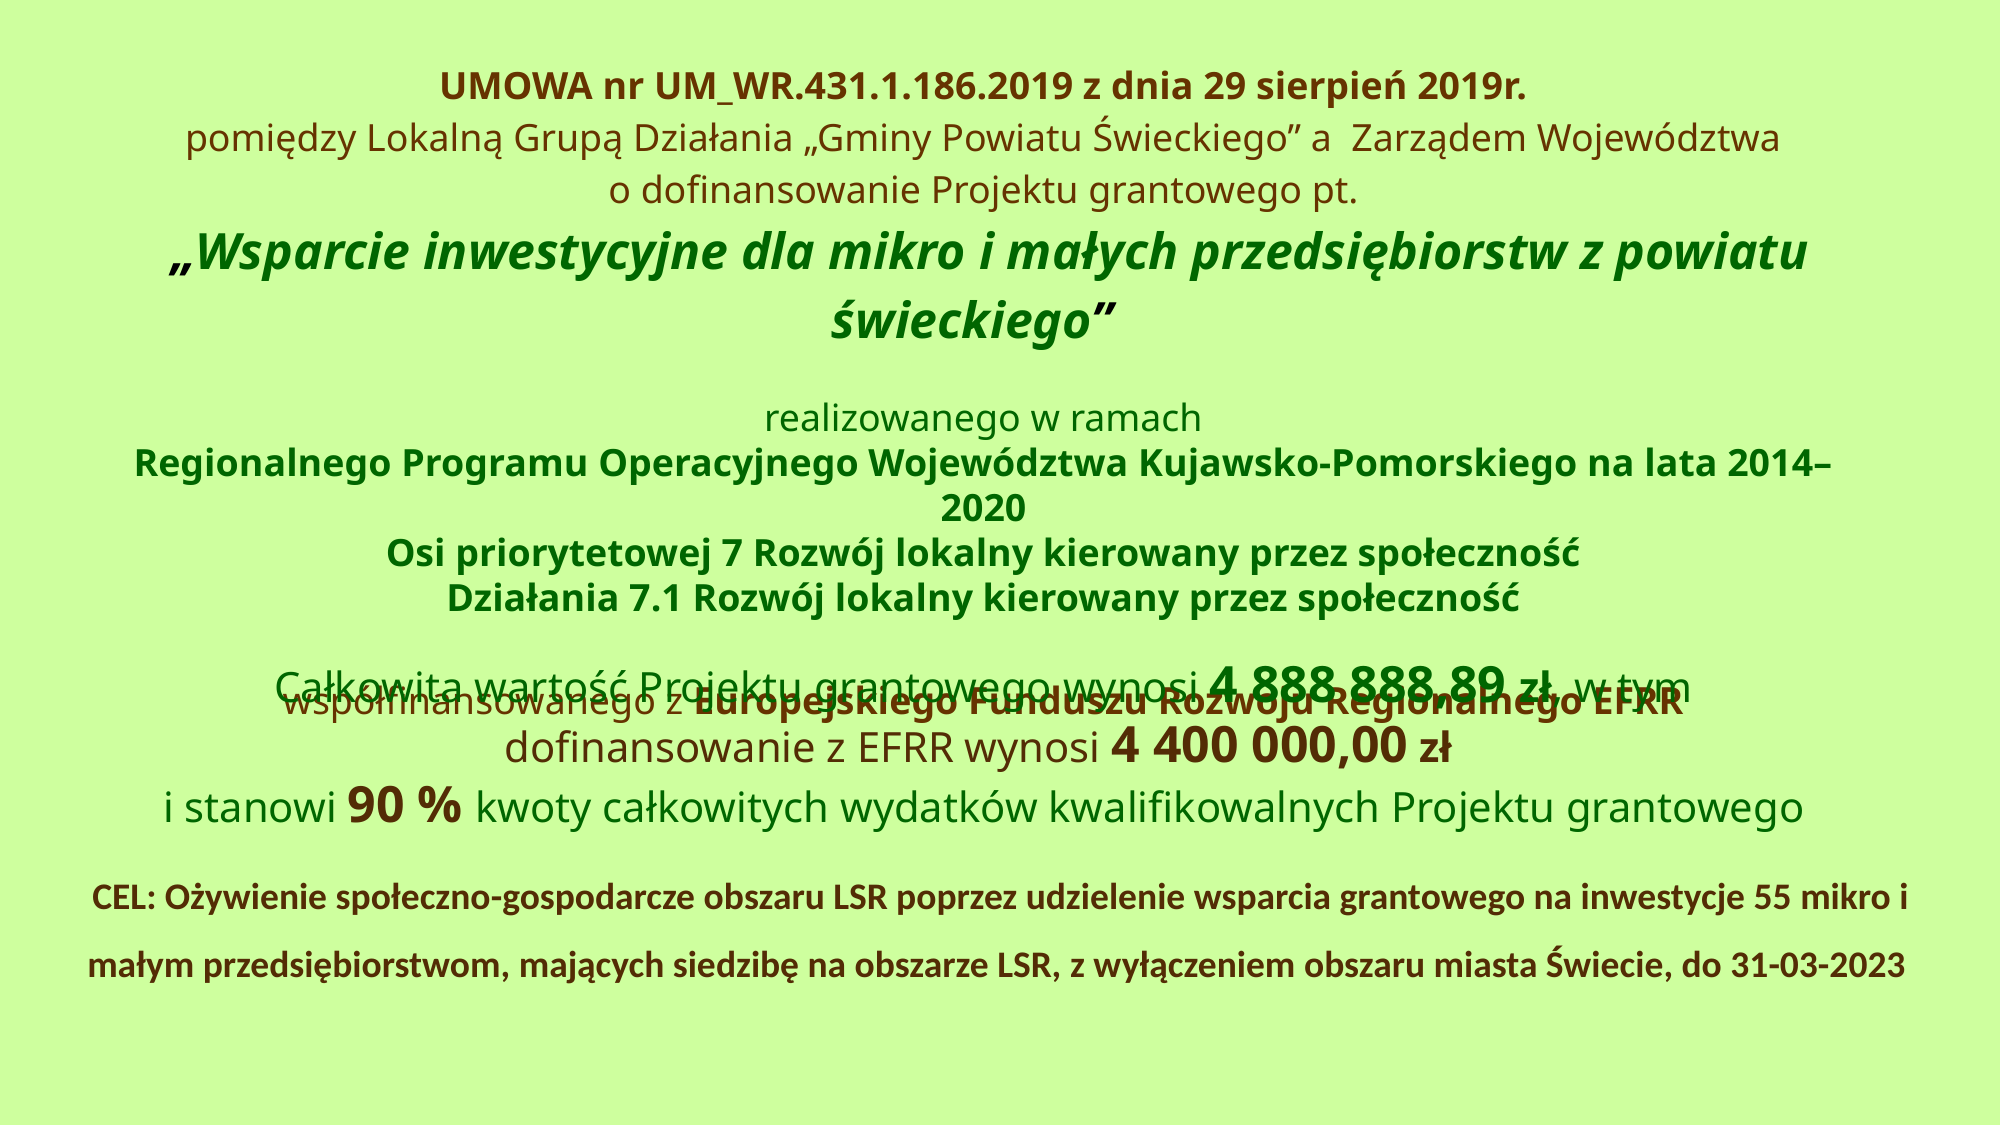

UMOWA nr UM_WR.431.1.186.2019 z dnia 29 sierpień 2019r.
pomiędzy Lokalną Grupą Działania „Gminy Powiatu Świeckiego” a Zarządem Województwa
o dofinansowanie Projektu grantowego pt.
 „Wsparcie inwestycyjne dla mikro i małych przedsiębiorstw z powiatu świeckiego”
realizowanego w ramach
Regionalnego Programu Operacyjnego Województwa Kujawsko-Pomorskiego na lata 2014–2020
Osi priorytetowej 7 Rozwój lokalny kierowany przez społeczność
Działania 7.1 Rozwój lokalny kierowany przez społeczność
współfinansowanego z Europejskiego Funduszu Rozwoju Regionalnego EFRR
Całkowita wartość Projektu grantowego wynosi 4 888 888,89 zł, w tym
 dofinansowanie z EFRR wynosi 4 400 000,00 zł
i stanowi 90 % kwoty całkowitych wydatków kwalifikowalnych Projektu grantowego
CEL: Ożywienie społeczno-gospodarcze obszaru LSR poprzez udzielenie wsparcia grantowego na inwestycje 55 mikro i małym przedsiębiorstwom, mających siedzibę na obszarze LSR, z wyłączeniem obszaru miasta Świecie, do 31-03-2023